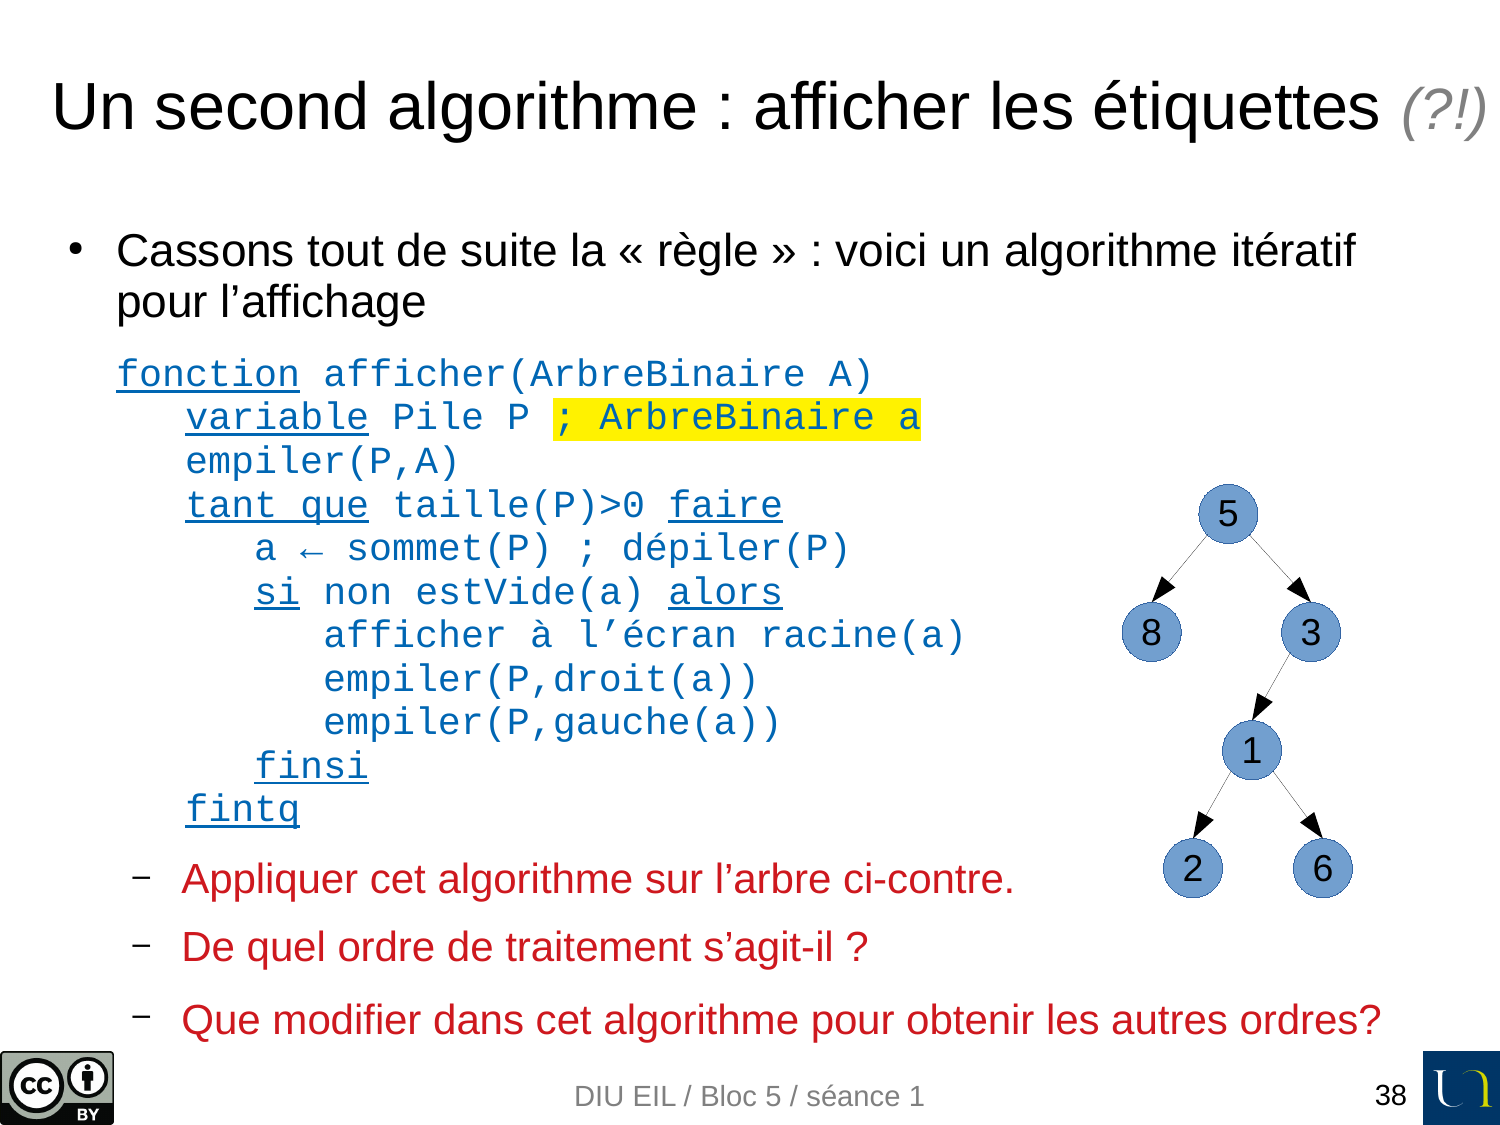

# Un second algorithme : afficher les étiquettes (?!)
Cassons tout de suite la « règle » : voici un algorithme itératif pour l’affichage
fonction afficher(ArbreBinaire A)
 variable Pile P ; ArbreBinaire a
 empiler(P,A)
 tant que taille(P)>0 faire
 a ← sommet(P) ; dépiler(P)
 si non estVide(a) alors
 afficher à l’écran racine(a)
 empiler(P,droit(a))
 empiler(P,gauche(a))
 finsi
 fintq
Appliquer cet algorithme sur l’arbre ci-contre.
De quel ordre de traitement s’agit-il ?
Que modifier dans cet algorithme pour obtenir les autres ordres?
5
8
3
1
2
6
38